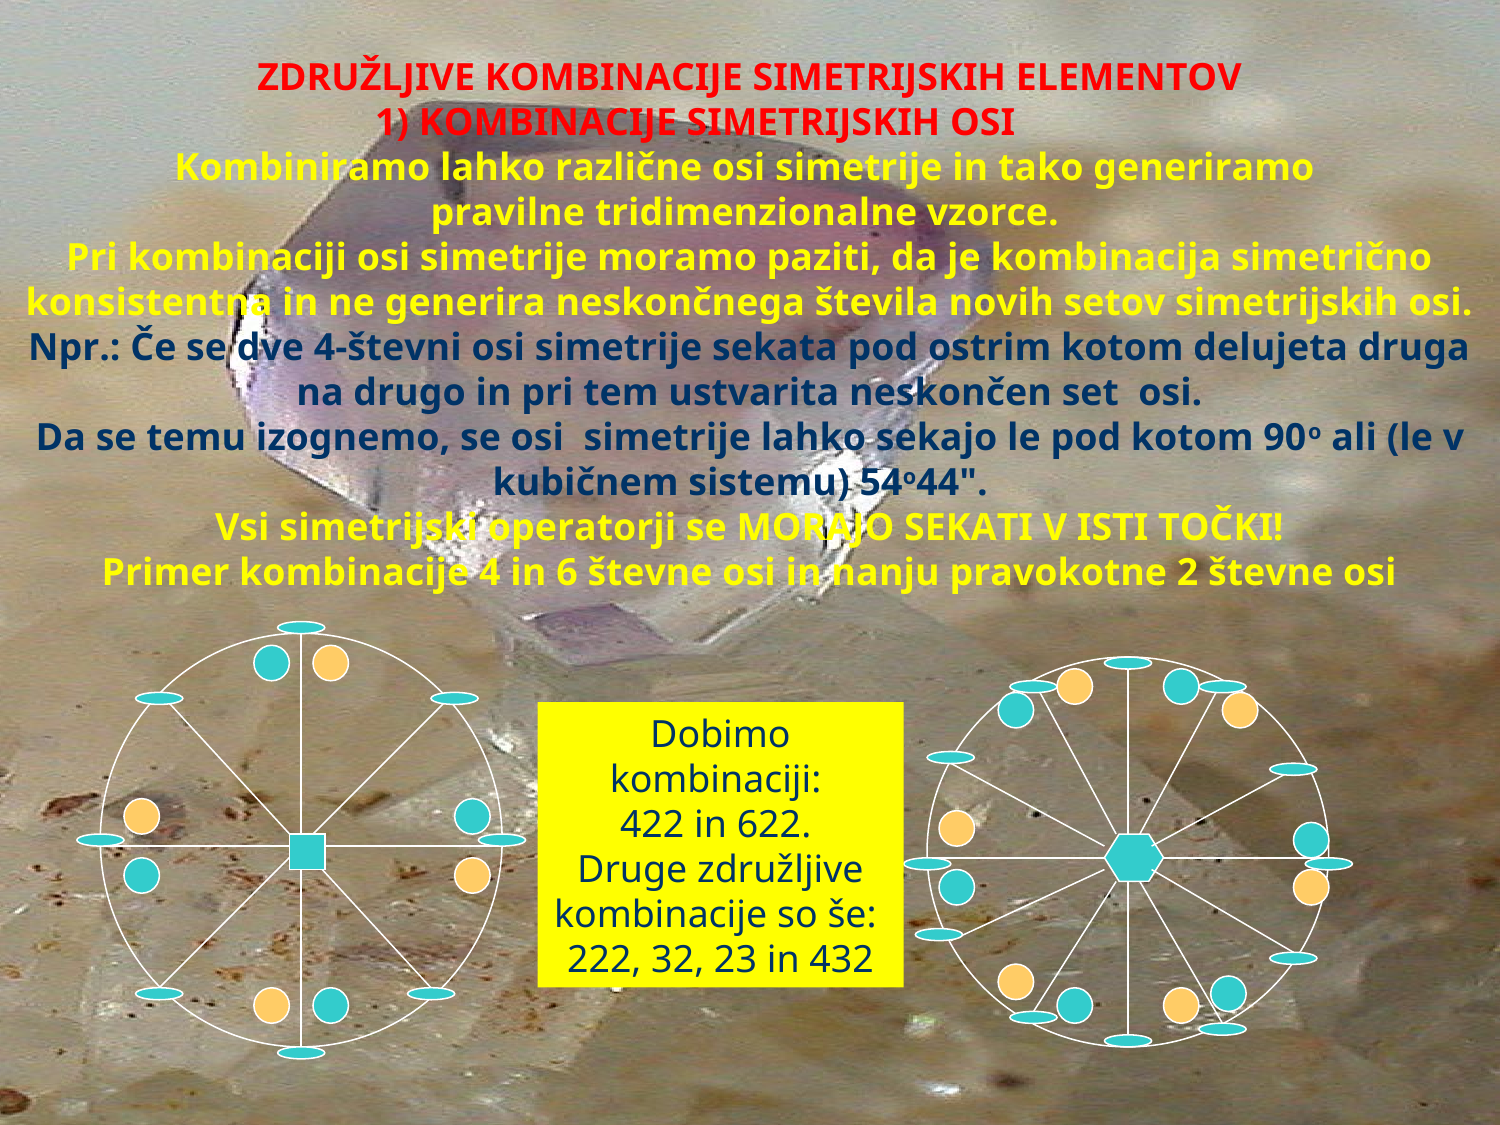

ZDRUŽLJIVE KOMBINACIJE SIMETRIJSKIH ELEMENTOV
1) KOMBINACIJE SIMETRIJSKIH OSI
Kombiniramo lahko različne osi simetrije in tako generiramo
pravilne tridimenzionalne vzorce.
Pri kombinaciji osi simetrije moramo paziti, da je kombinacija simetrično konsistentna in ne generira neskončnega števila novih setov simetrijskih osi.
Npr.: Če se dve 4-števni osi simetrije sekata pod ostrim kotom delujeta druga na drugo in pri tem ustvarita neskončen set osi.
Da se temu izognemo, se osi simetrije lahko sekajo le pod kotom 90o ali (le v kubičnem sistemu) 54o44".
Vsi simetrijski operatorji se MORAJO SEKATI V ISTI TOČKI!
Primer kombinacije 4 in 6 števne osi in nanju pravokotne 2 števne osi
Dobimo kombinaciji:
422 in 622.
Druge združljive kombinacije so še:
222, 32, 23 in 432